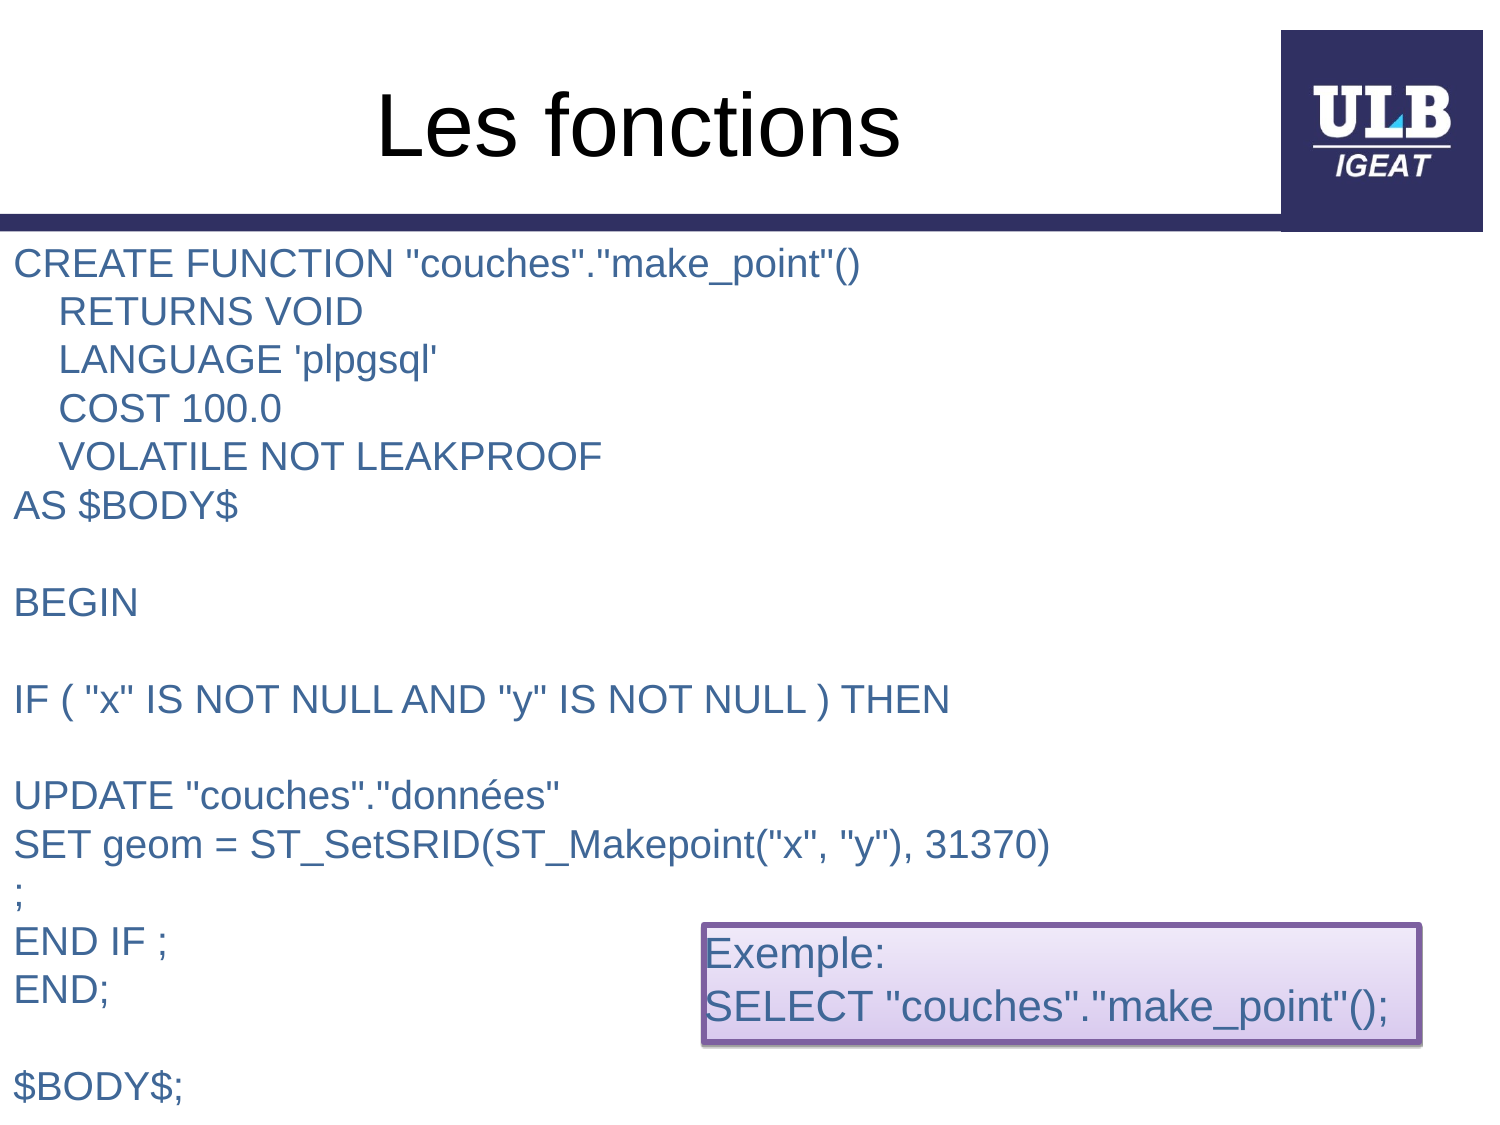

Les fonctions
CREATE FUNCTION "couches"."make_point"()
 RETURNS VOID
 LANGUAGE 'plpgsql'
 COST 100.0
 VOLATILE NOT LEAKPROOF
AS $BODY$
BEGIN
IF ( "x" IS NOT NULL AND "y" IS NOT NULL ) THEN
UPDATE "couches"."données"
SET geom = ST_SetSRID(ST_Makepoint("x", "y"), 31370)
;
END IF ;
END;
$BODY$;
Exemple:
SELECT "couches"."make_point"();